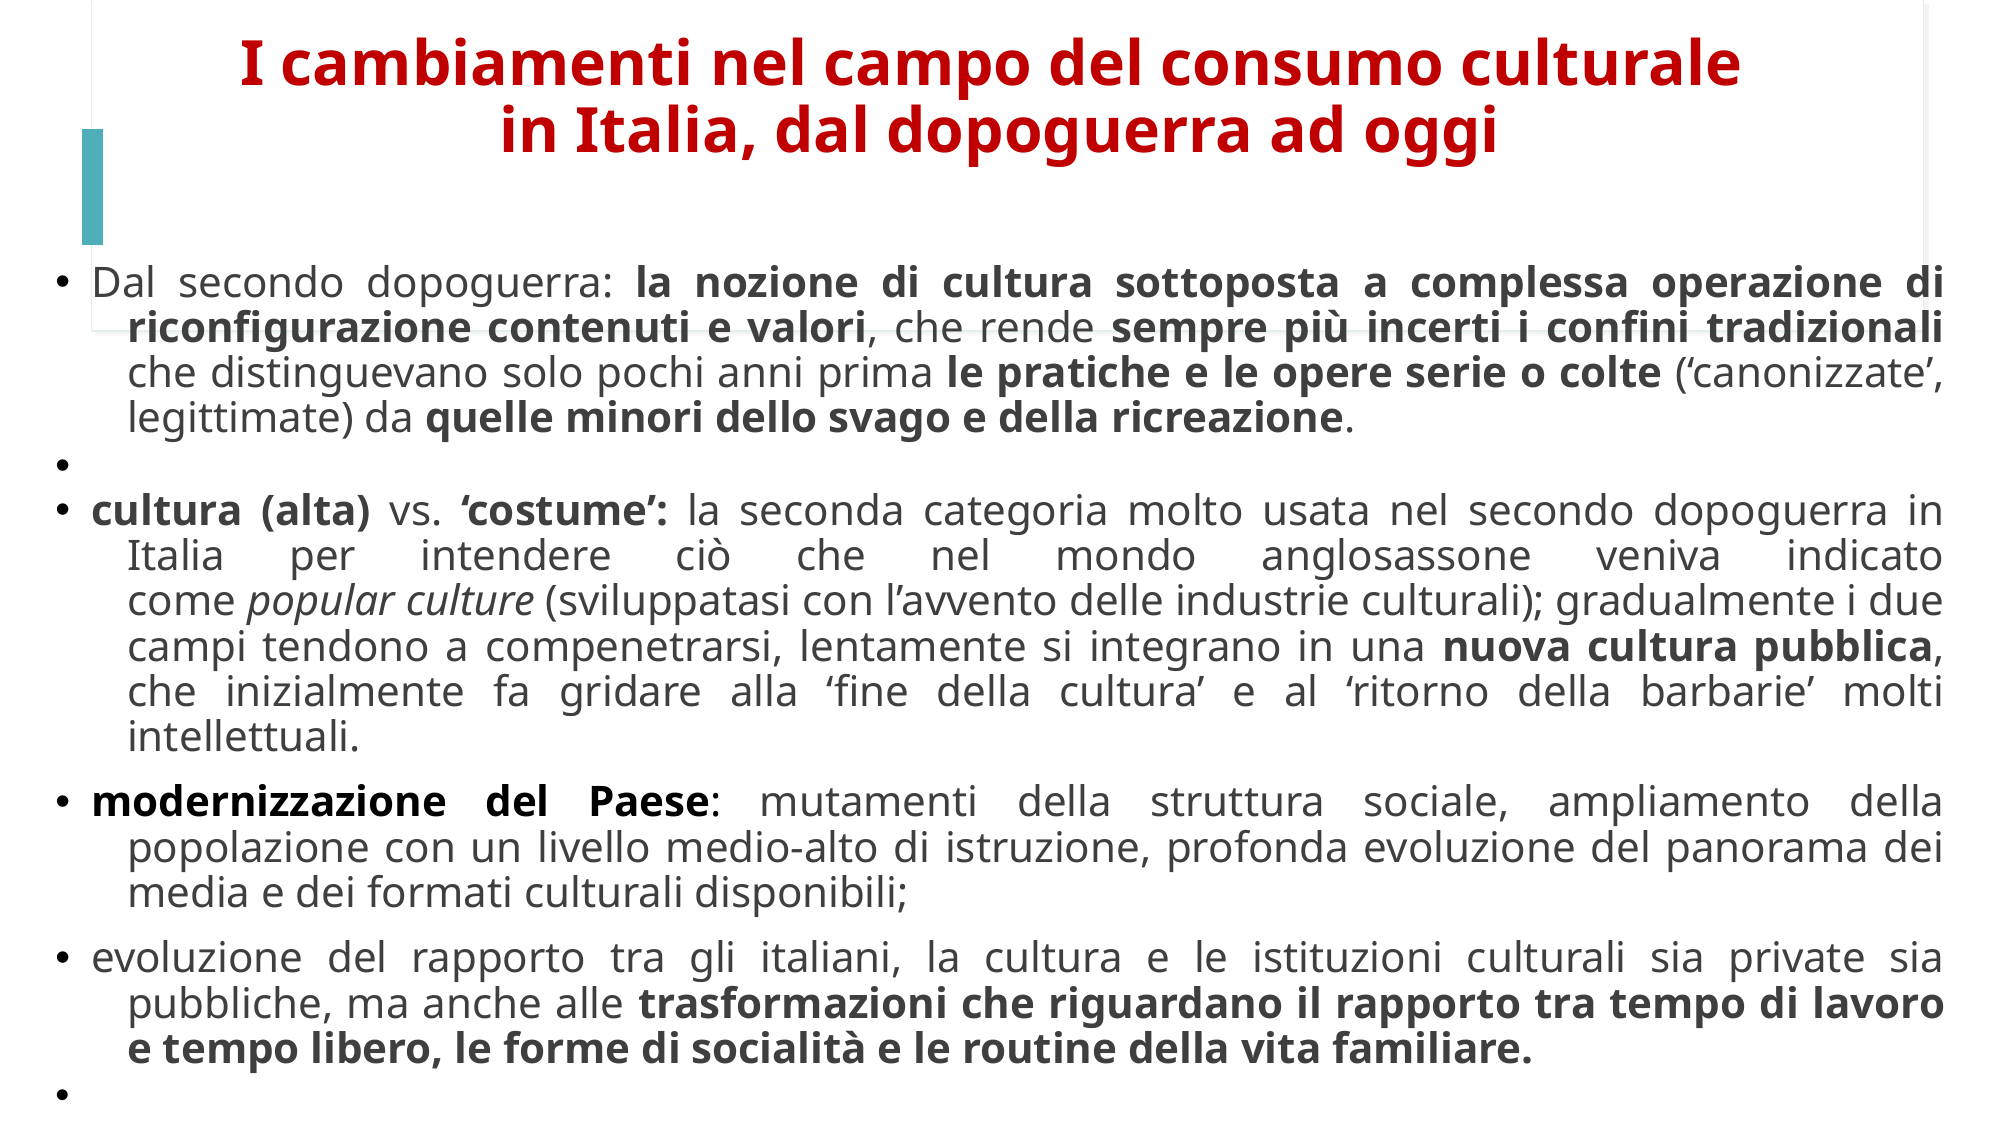

# I cambiamenti nel campo del consumo culturale in Italia, dal dopoguerra ad oggi
Dal secondo dopoguerra: la nozione di cultura sottoposta a complessa operazione di riconfigurazione contenuti e valori, che rende sempre più incerti i confini tradizionali che distinguevano solo pochi anni prima le pratiche e le opere serie o colte (‘canonizzate’, legittimate) da quelle minori dello svago e della ricreazione.
cultura (alta) vs. ‘costume’: la seconda categoria molto usata nel secondo dopoguerra in Italia per intendere ciò che nel mondo anglosassone veniva indicato come popular culture (sviluppatasi con l’avvento delle industrie culturali); gradualmente i due campi tendono a compenetrarsi, lentamente si integrano in una nuova cultura pubblica, che inizialmente fa gridare alla ‘fine della cultura’ e al ‘ritorno della barbarie’ molti intellettuali.
modernizzazione del Paese: mutamenti della struttura sociale, ampliamento della popolazione con un livello medio-alto di istruzione, profonda evoluzione del panorama dei media e dei formati culturali disponibili;
evoluzione del rapporto tra gli italiani, la cultura e le istituzioni culturali sia private sia pubbliche, ma anche alle trasformazioni che riguardano il rapporto tra tempo di lavoro e tempo libero, le forme di socialità e le routine della vita familiare.